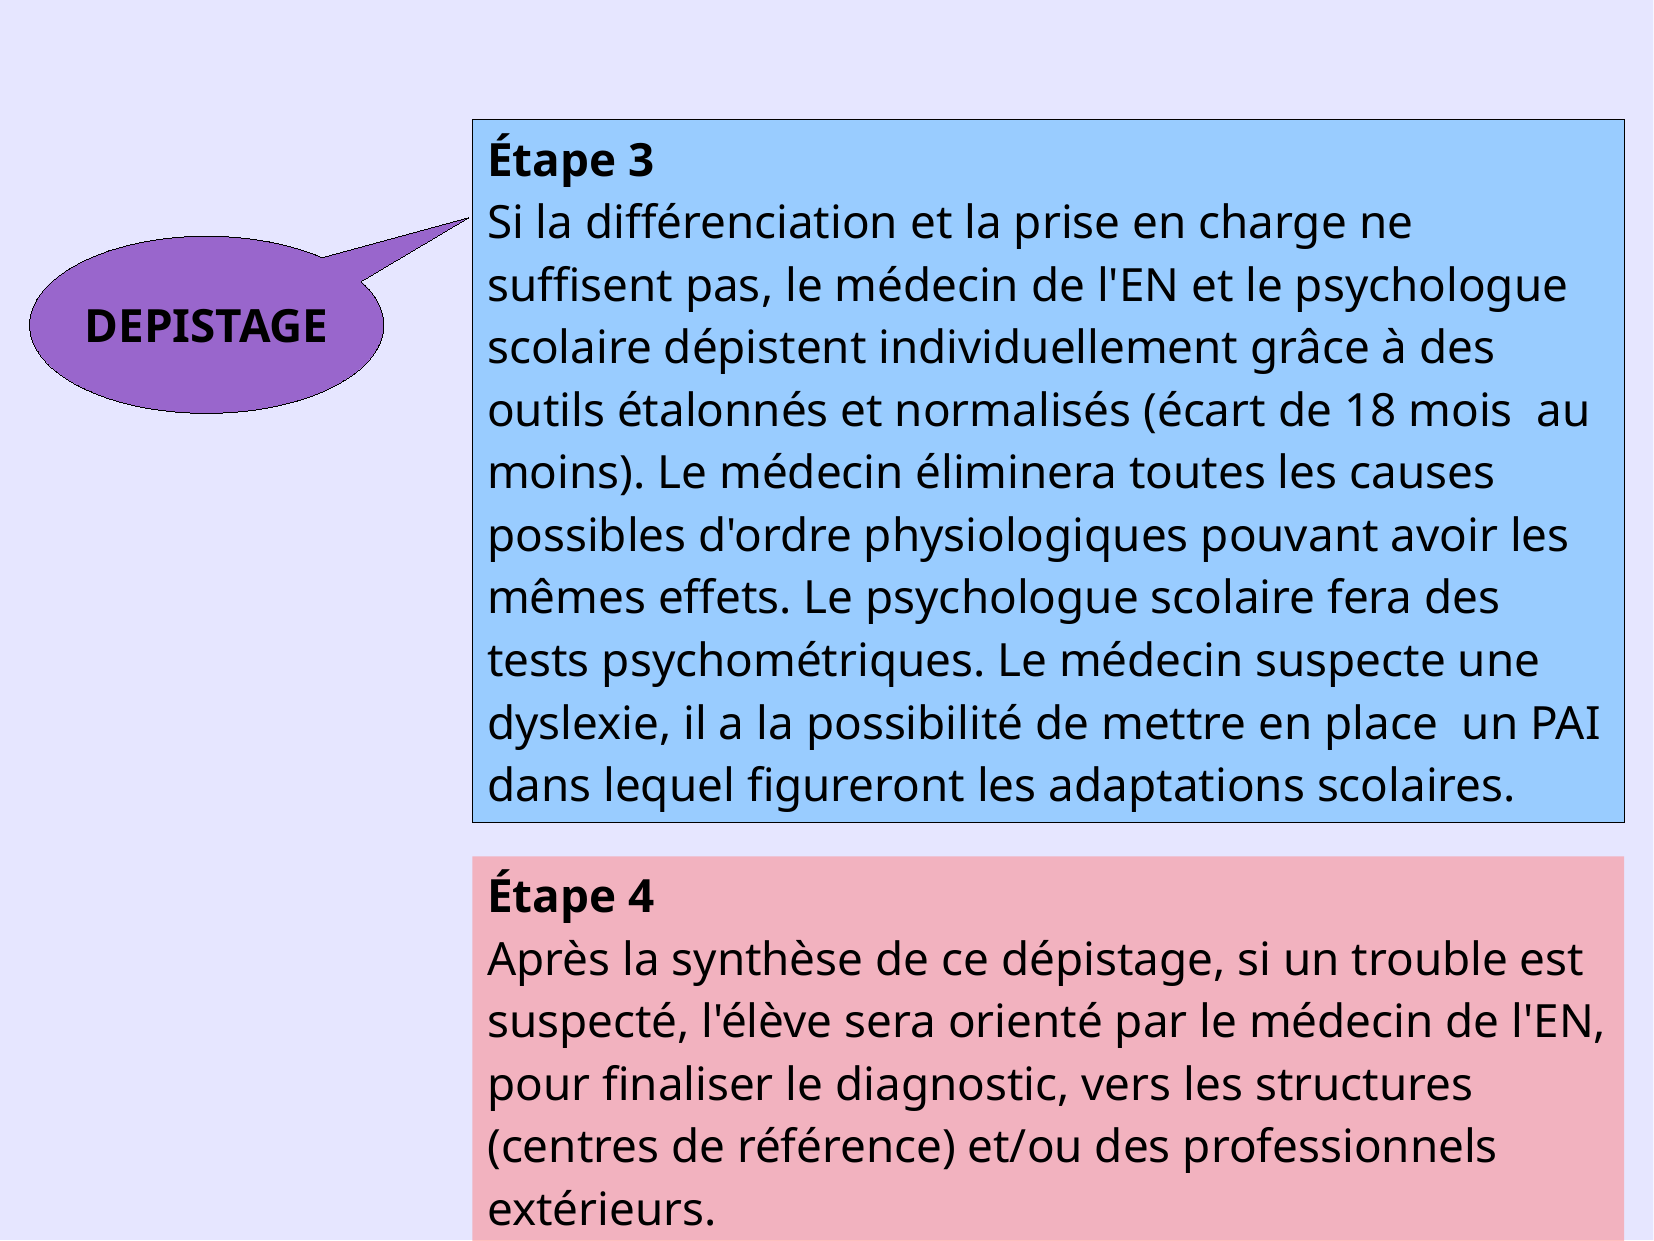

Étape 3
Si la différenciation et la prise en charge ne suffisent pas, le médecin de l'EN et le psychologue scolaire dépistent individuellement grâce à des outils étalonnés et normalisés (écart de 18 mois au moins). Le médecin éliminera toutes les causes possibles d'ordre physiologiques pouvant avoir les mêmes effets. Le psychologue scolaire fera des tests psychométriques. Le médecin suspecte une dyslexie, il a la possibilité de mettre en place un PAI dans lequel figureront les adaptations scolaires.
DEPISTAGE
Étape 4
Après la synthèse de ce dépistage, si un trouble est suspecté, l'élève sera orienté par le médecin de l'EN, pour finaliser le diagnostic, vers les structures (centres de référence) et/ou des professionnels extérieurs.